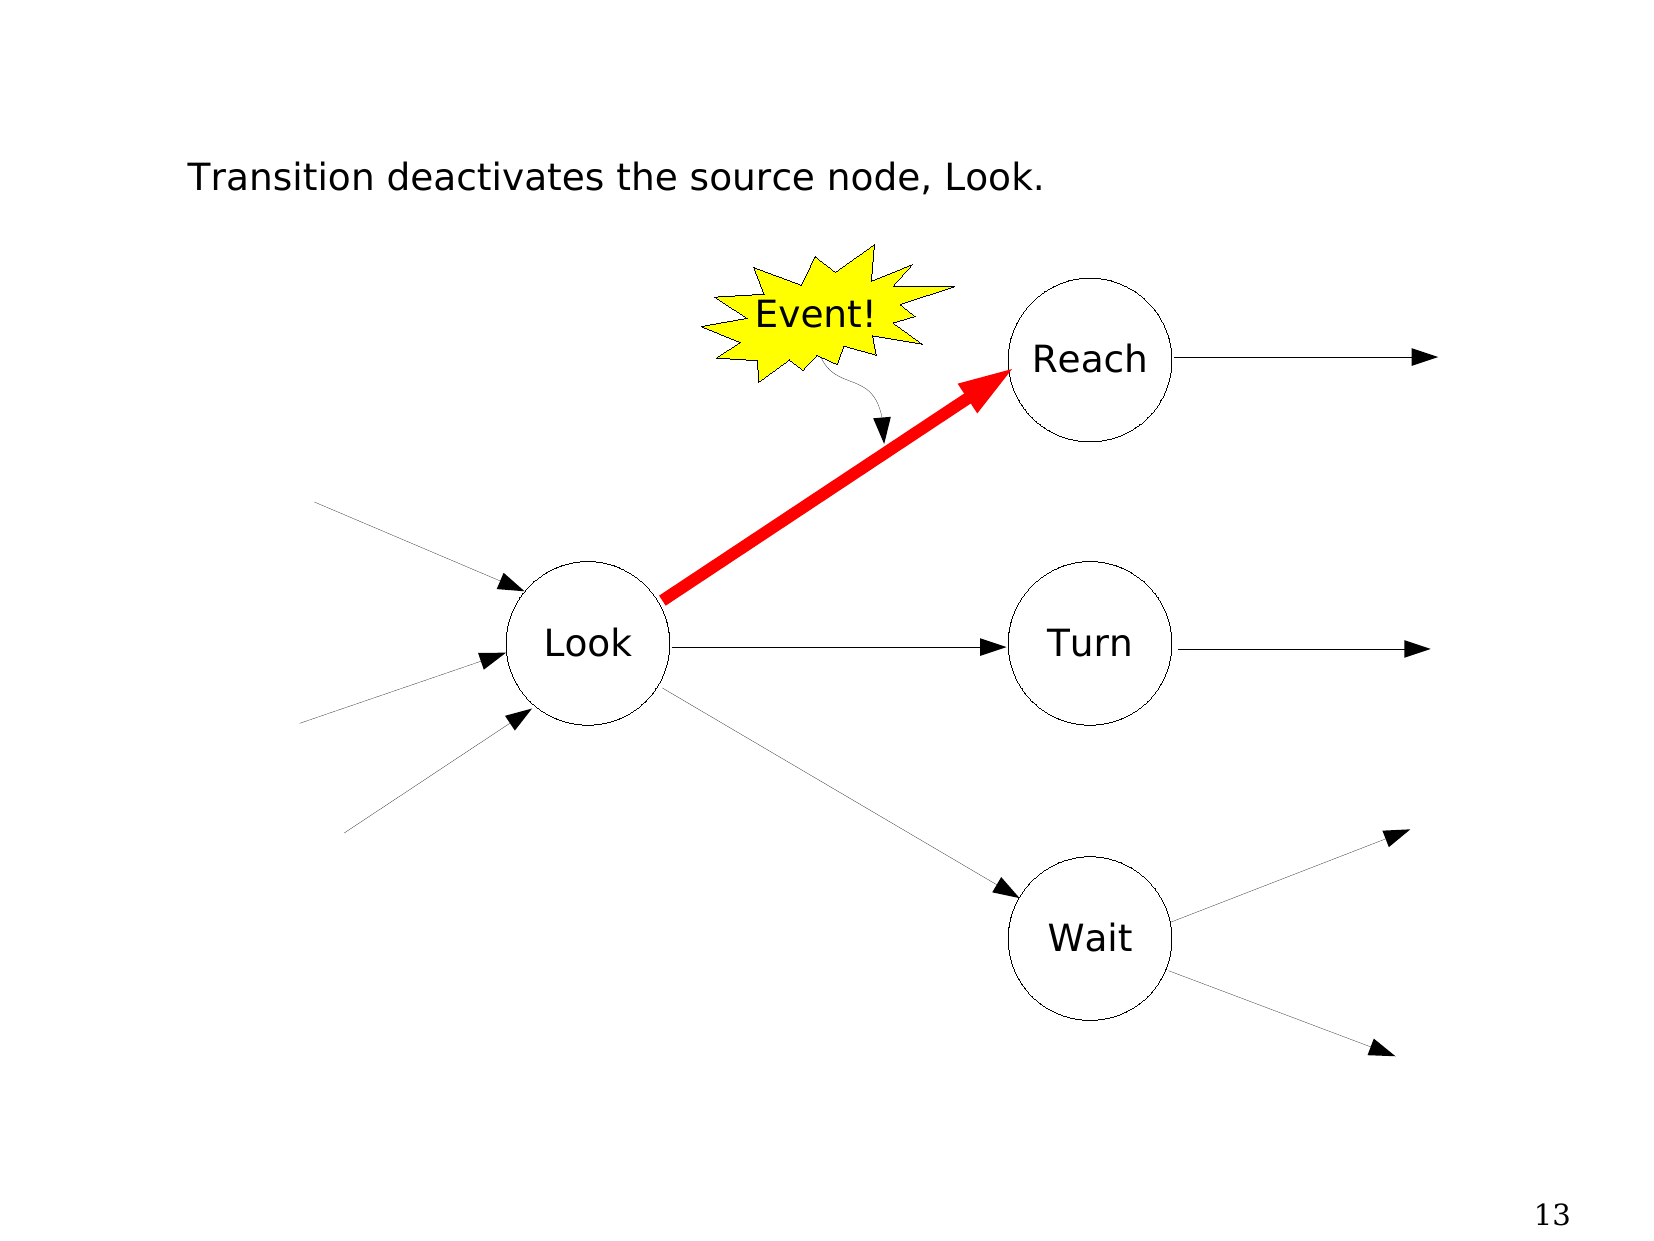

Transition deactivates the source node, Look.
Event!
Reach
Look
Turn
Wait
13